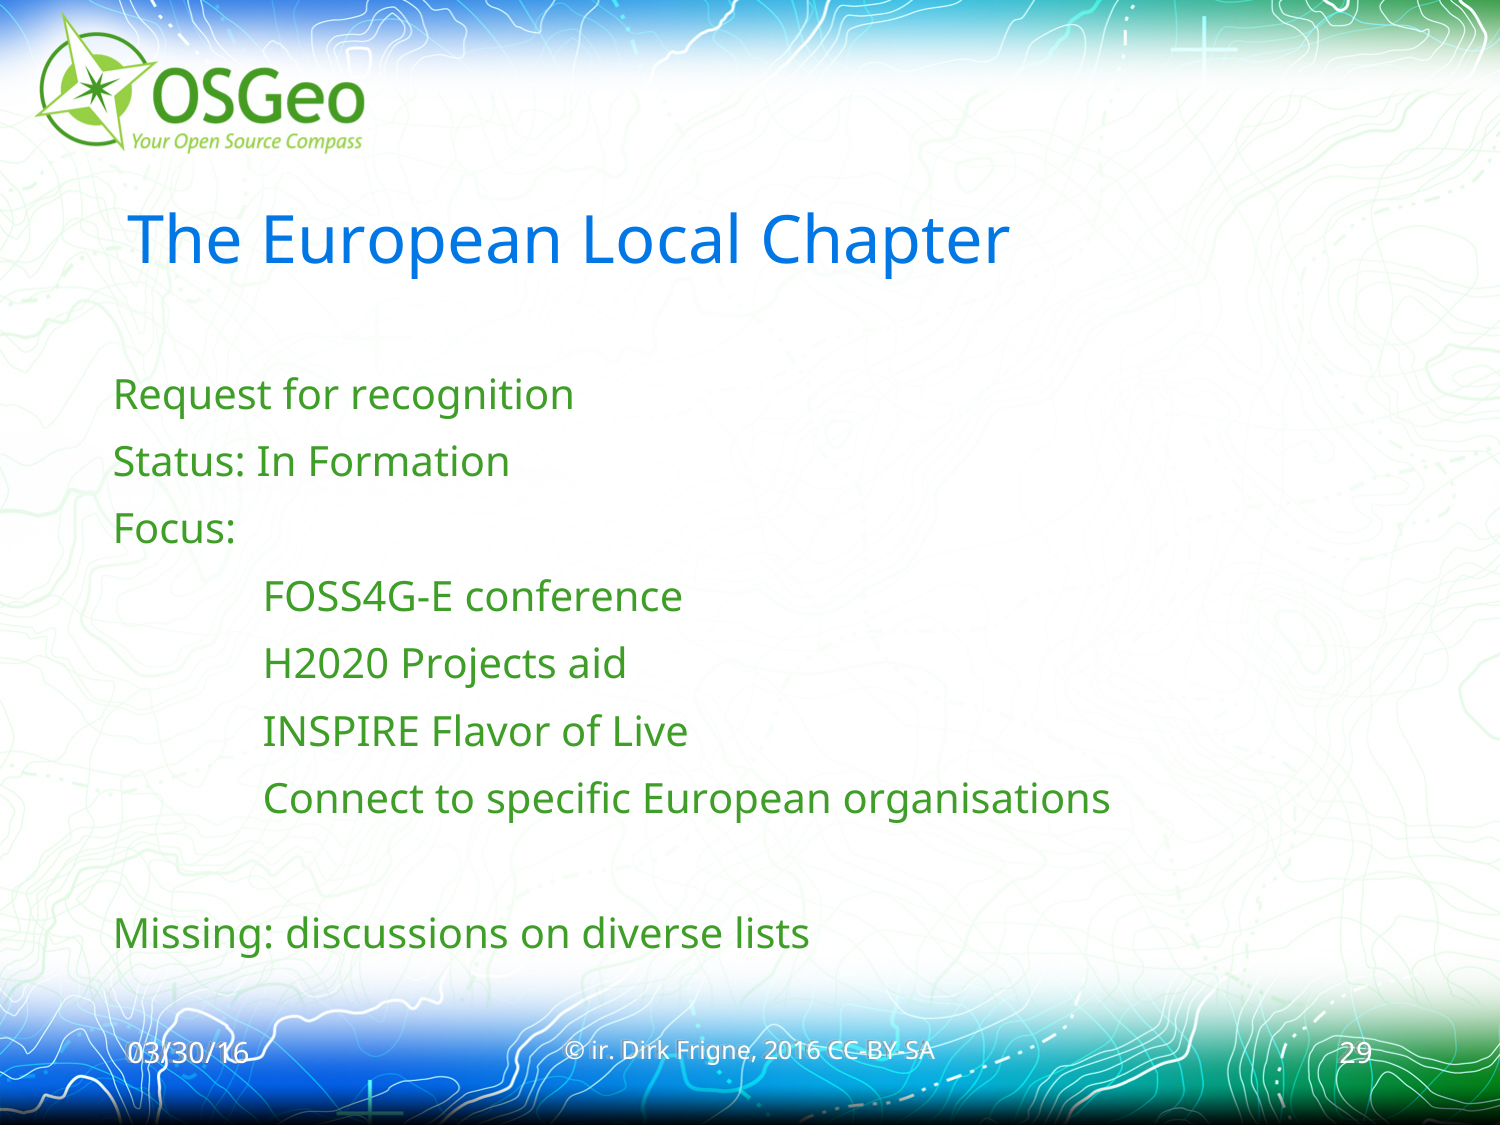

# The European Local Chapter
Request for recognition
Status: In Formation
Focus:
	FOSS4G-E conference
	H2020 Projects aid
	INSPIRE Flavor of Live
	Connect to specific European organisations
Missing: discussions on diverse lists
03/30/16
© ir. Dirk Frigne, 2016 CC-BY-SA
29